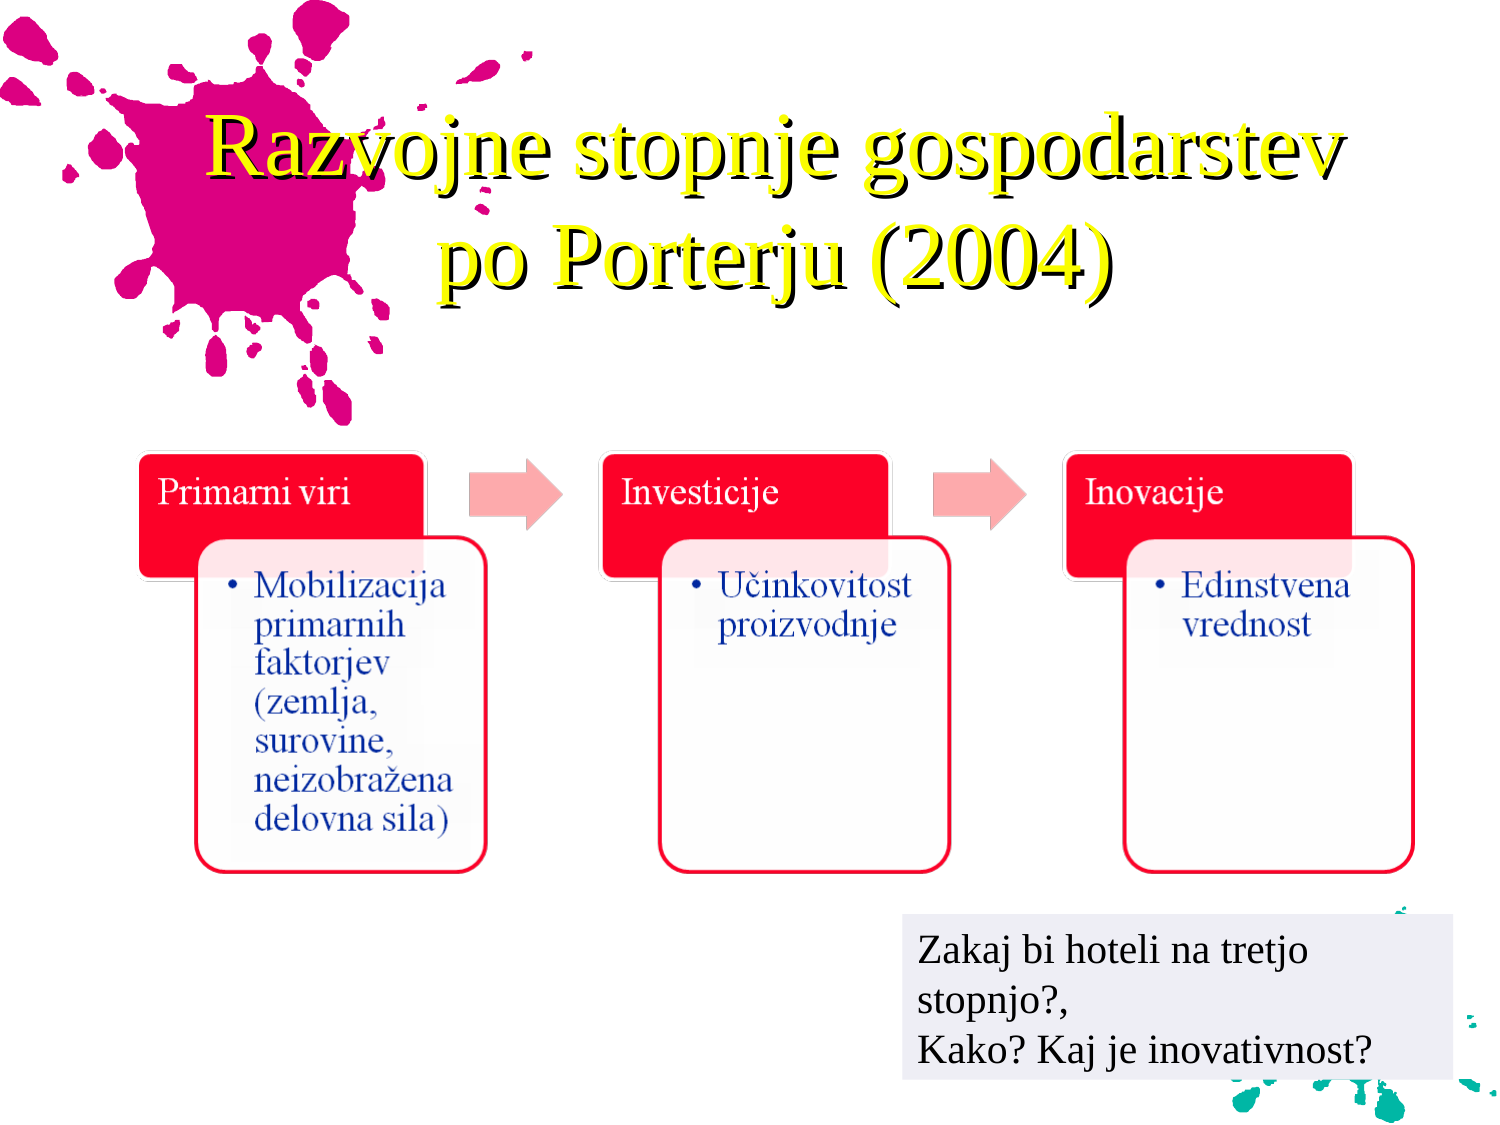

# Razvojne stopnje gospodarstev po Porterju (2004)
Zakaj bi hoteli na tretjo stopnjo?,
Kako? Kaj je inovativnost?